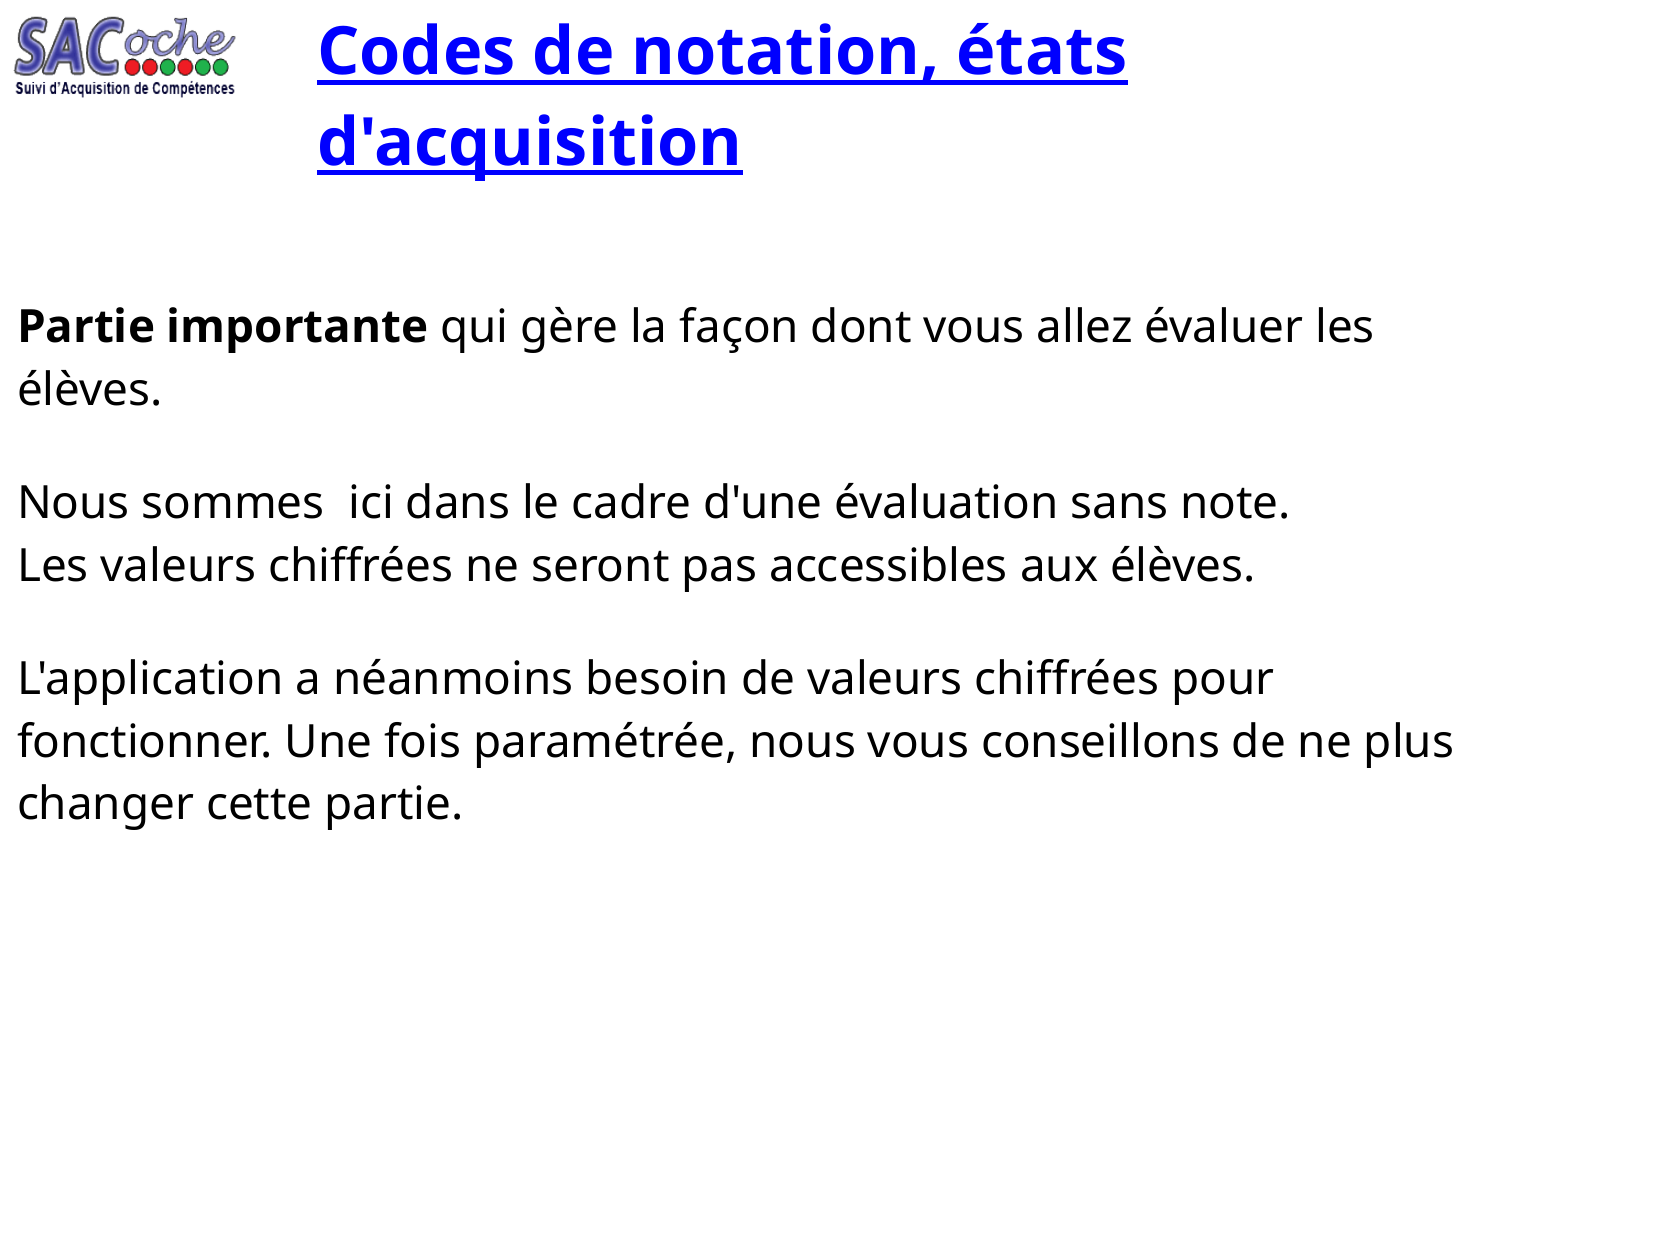

# Codes de notation, états d'acquisition
Partie importante qui gère la façon dont vous allez évaluer les élèves.
Nous sommes ici dans le cadre d'une évaluation sans note.
Les valeurs chiffrées ne seront pas accessibles aux élèves.
L'application a néanmoins besoin de valeurs chiffrées pour fonctionner. Une fois paramétrée, nous vous conseillons de ne plus changer cette partie.